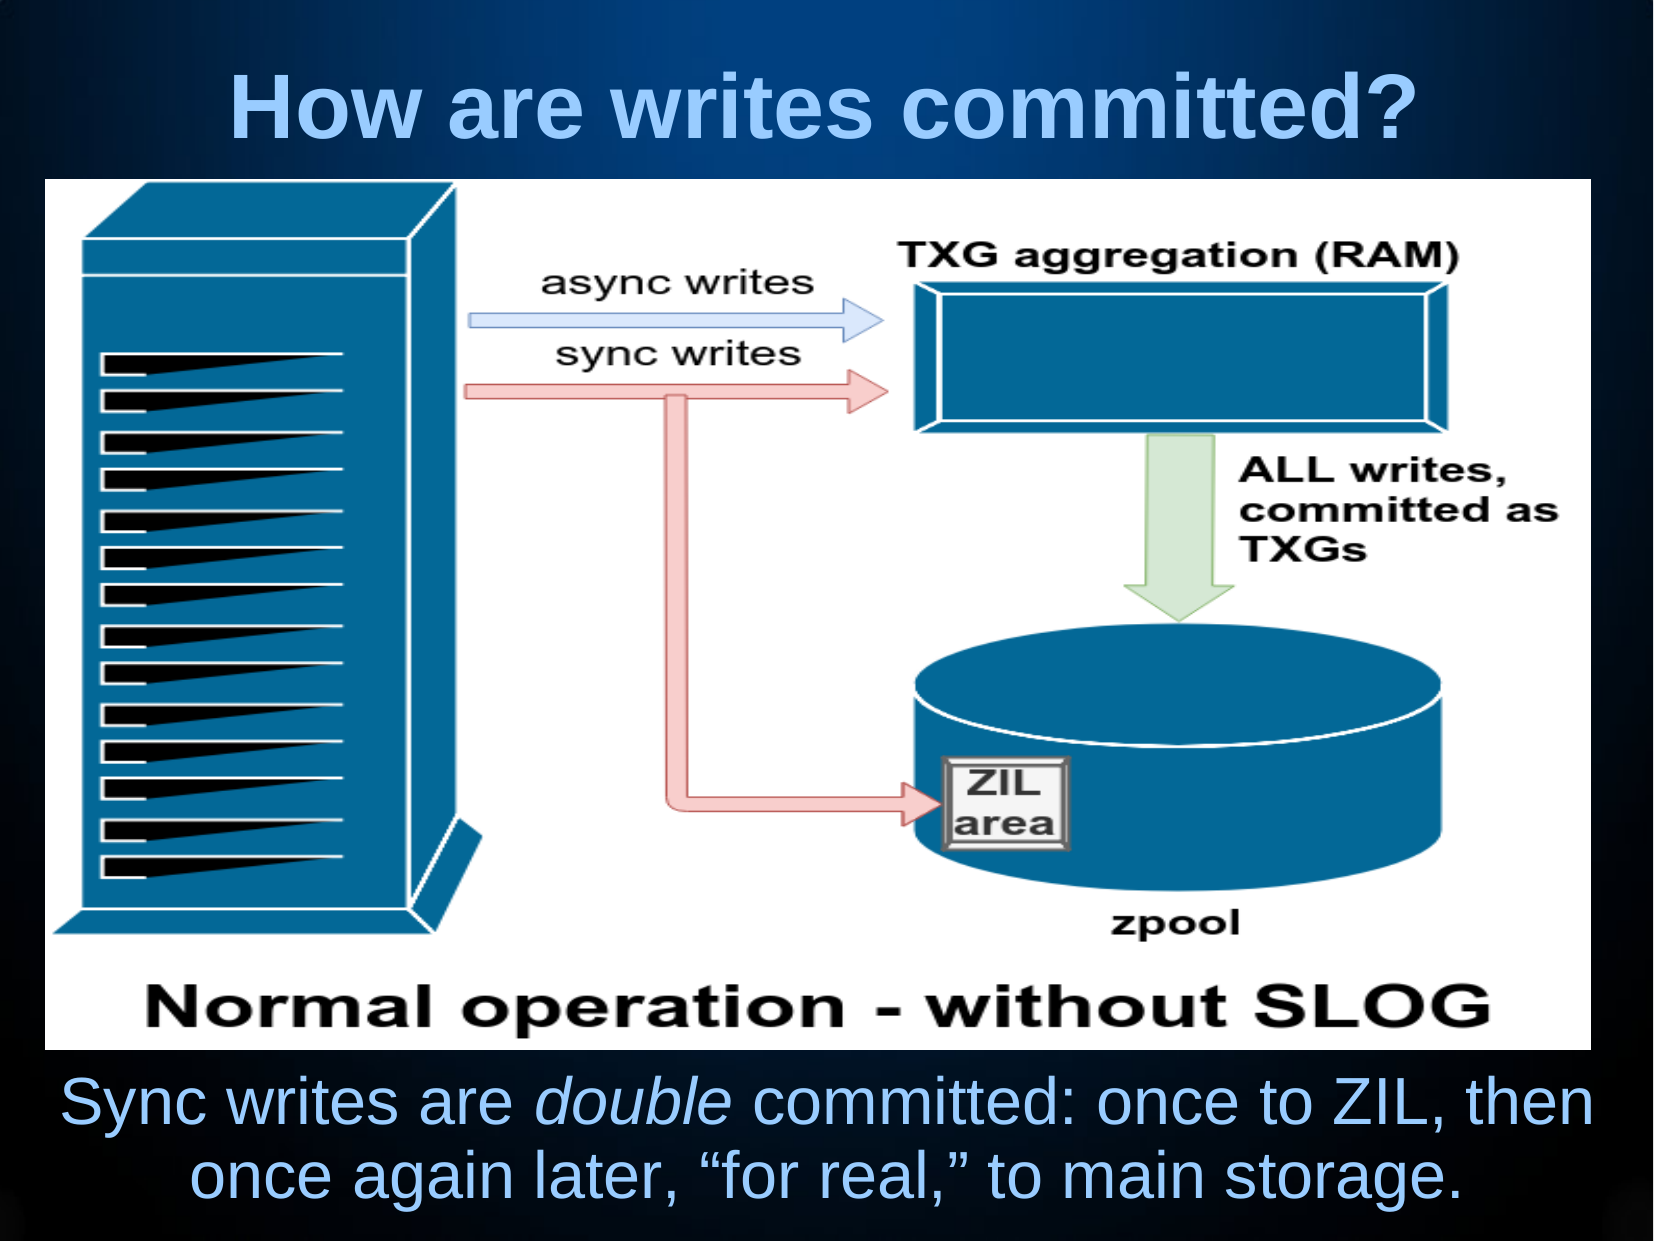

# How are writes committed?
Sync writes are double committed: once to ZIL, then once again later, “for real,” to main storage.